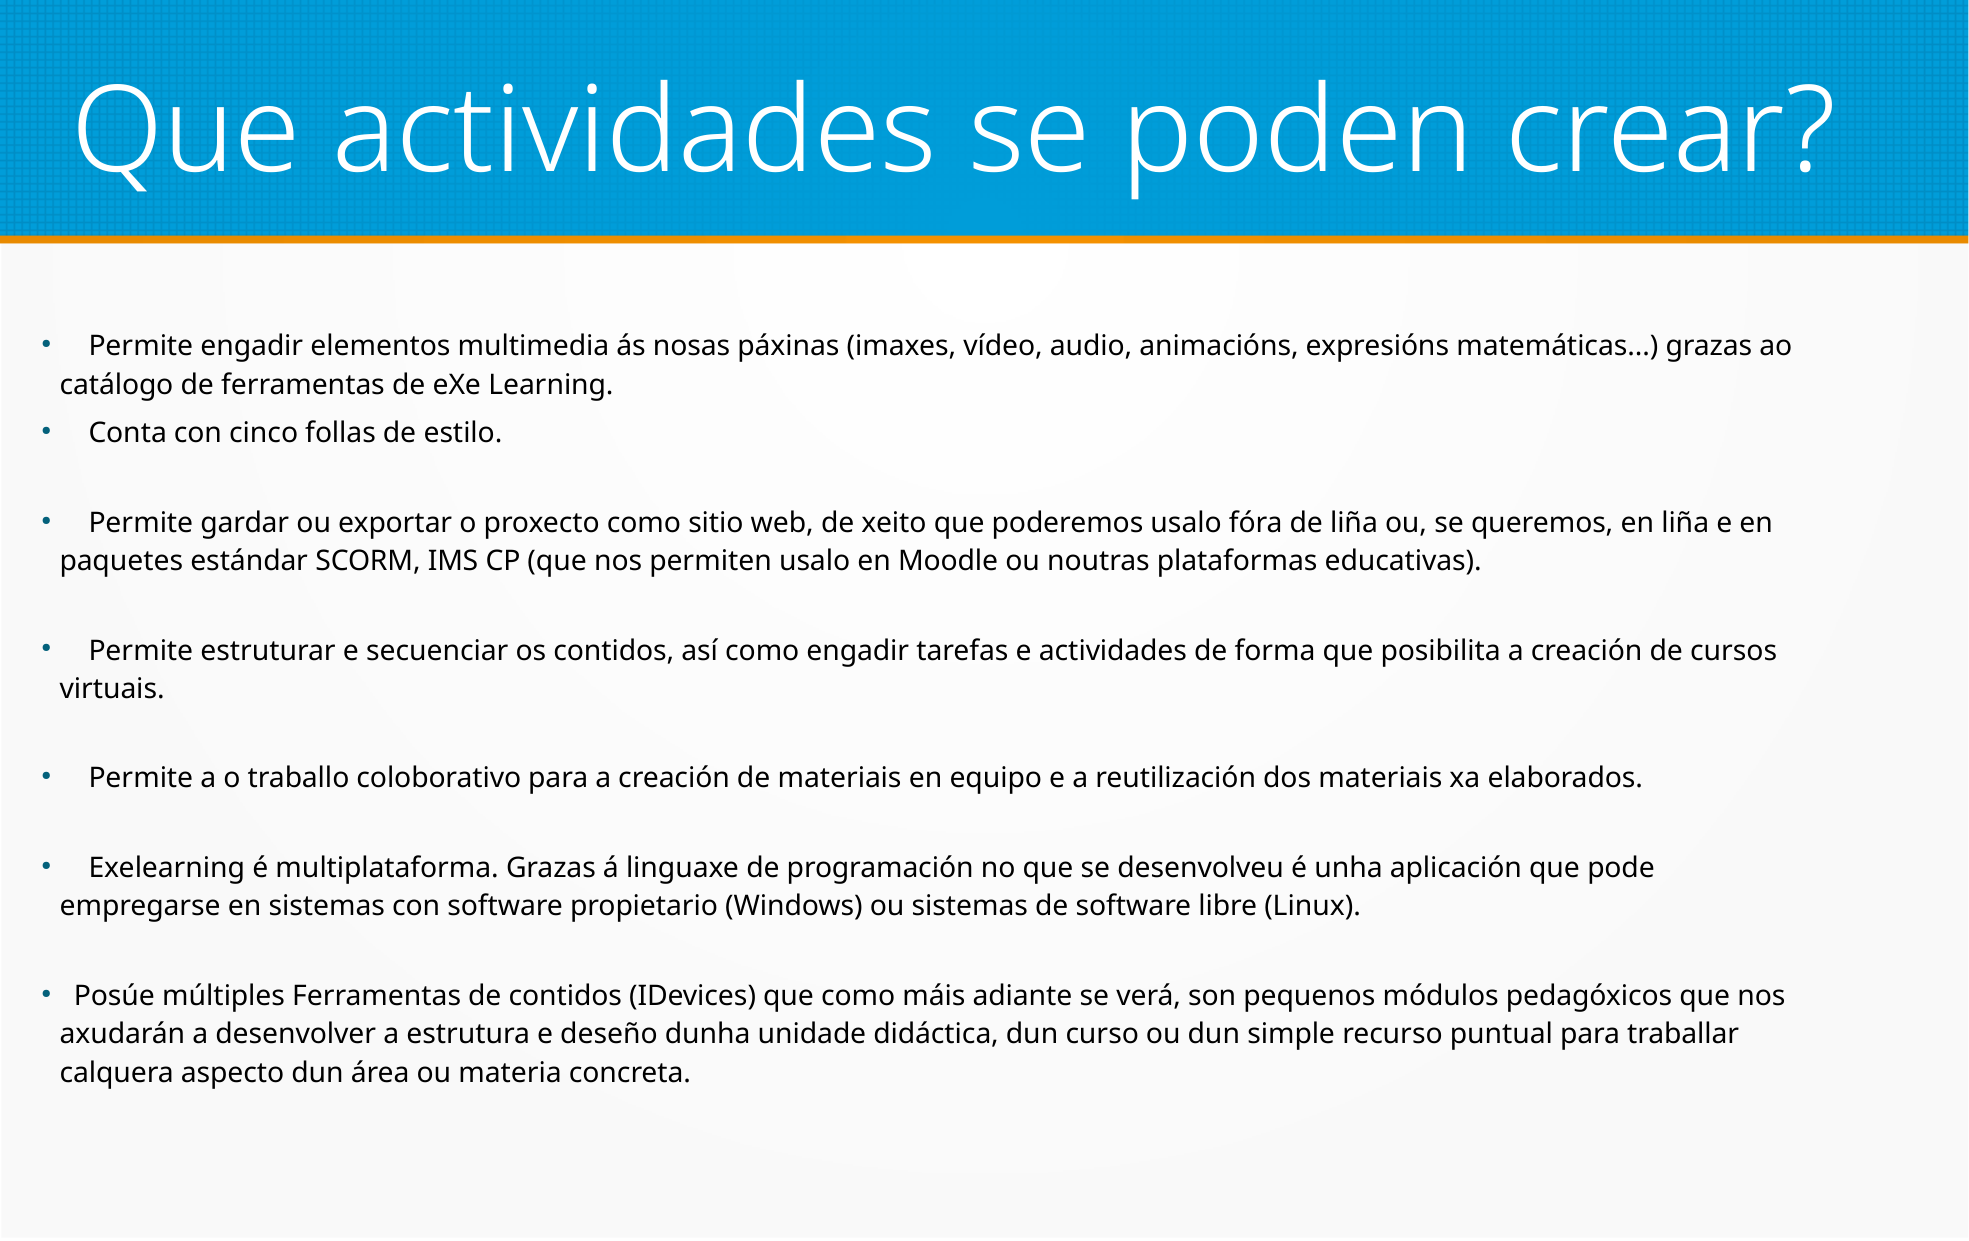

# Que actividades se poden crear?
 Permite engadir elementos multimedia ás nosas páxinas (imaxes, vídeo, audio, animacións, expresións matemáticas...) grazas ao catálogo de ferramentas de eXe Learning.
 Conta con cinco follas de estilo.
 Permite gardar ou exportar o proxecto como sitio web, de xeito que poderemos usalo fóra de liña ou, se queremos, en liña e en paquetes estándar SCORM, IMS CP (que nos permiten usalo en Moodle ou noutras plataformas educativas).
 Permite estruturar e secuenciar os contidos, así como engadir tarefas e actividades de forma que posibilita a creación de cursos virtuais.
 Permite a o traballo coloborativo para a creación de materiais en equipo e a reutilización dos materiais xa elaborados.
 Exelearning é multiplataforma. Grazas á linguaxe de programación no que se desenvolveu é unha aplicación que pode empregarse en sistemas con software propietario (Windows) ou sistemas de software libre (Linux).
 Posúe múltiples Ferramentas de contidos (IDevices) que como máis adiante se verá, son pequenos módulos pedagóxicos que nos axudarán a desenvolver a estrutura e deseño dunha unidade didáctica, dun curso ou dun simple recurso puntual para traballar calquera aspecto dun área ou materia concreta.